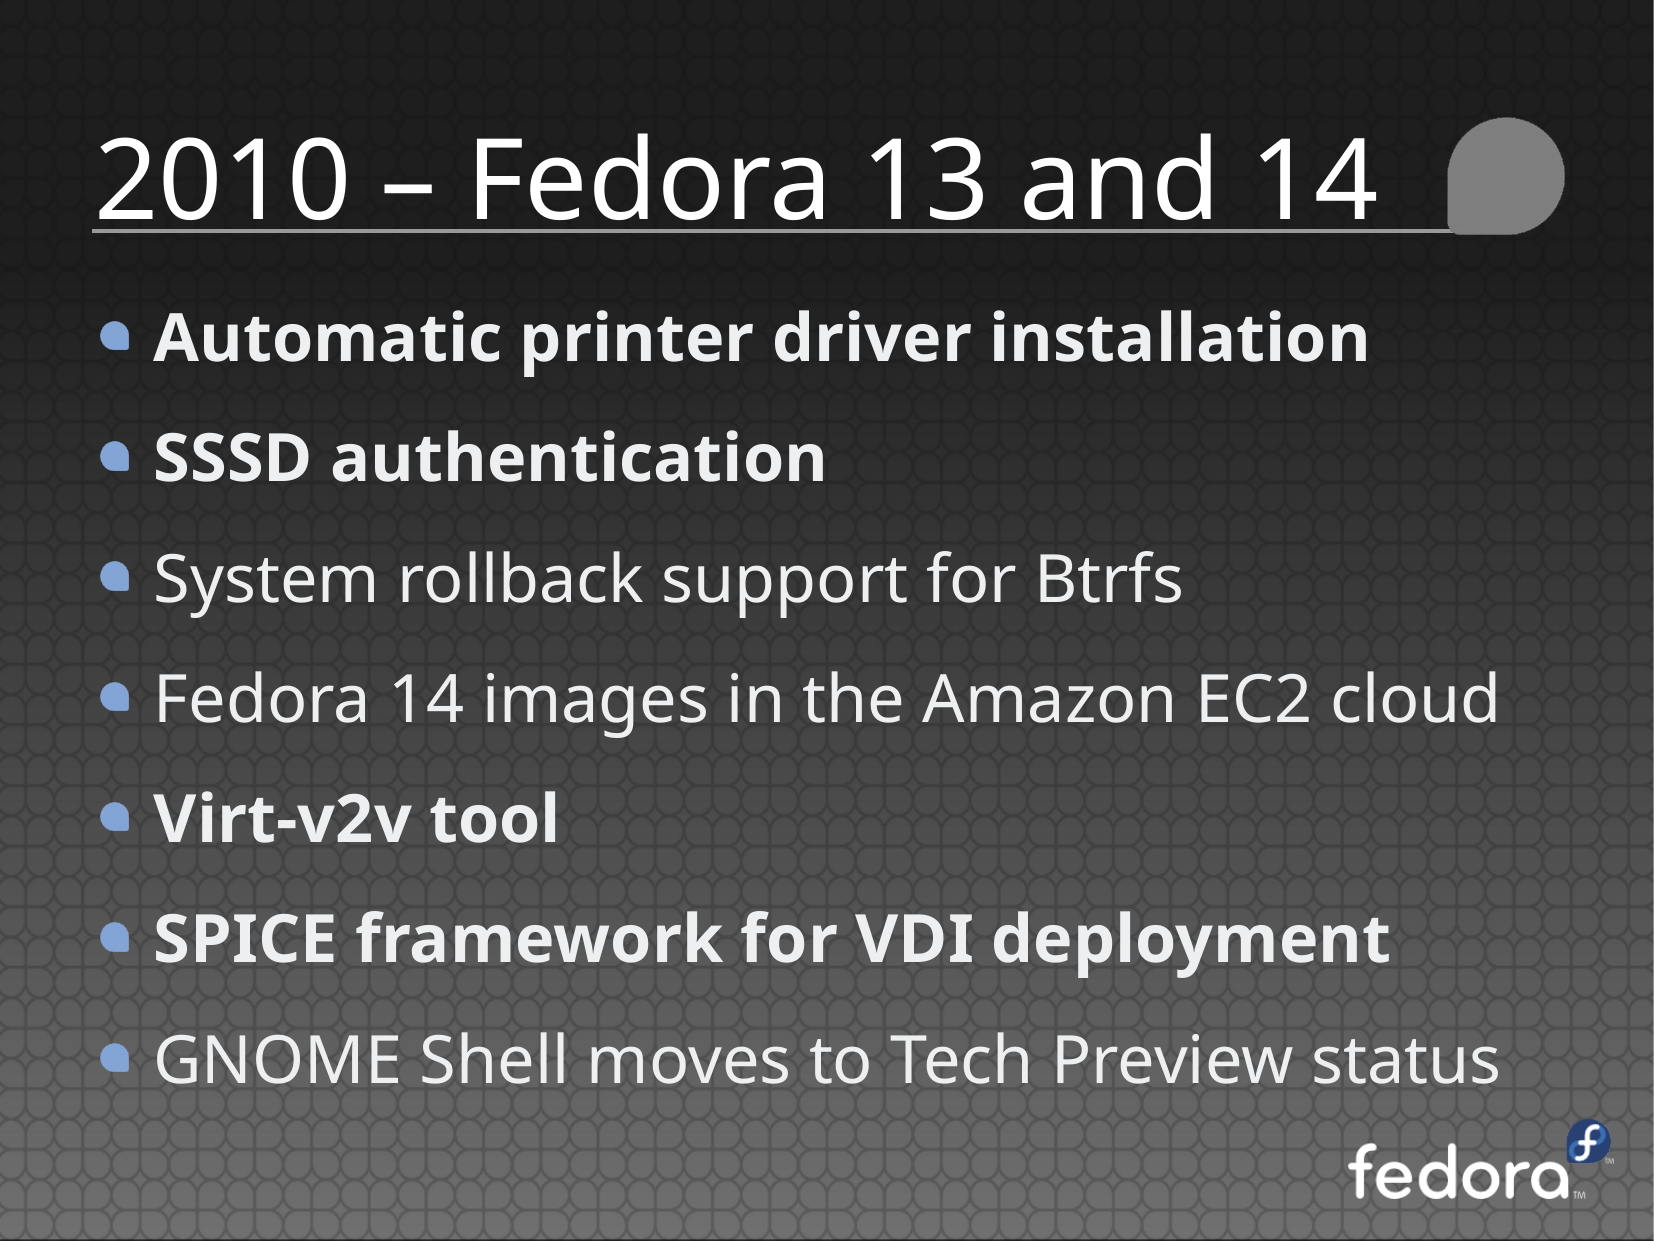

2010 – Fedora 13 and 14
# Automatic printer driver installation
SSSD authentication
System rollback support for Btrfs
Fedora 14 images in the Amazon EC2 cloud
Virt-v2v tool
SPICE framework for VDI deployment
GNOME Shell moves to Tech Preview status